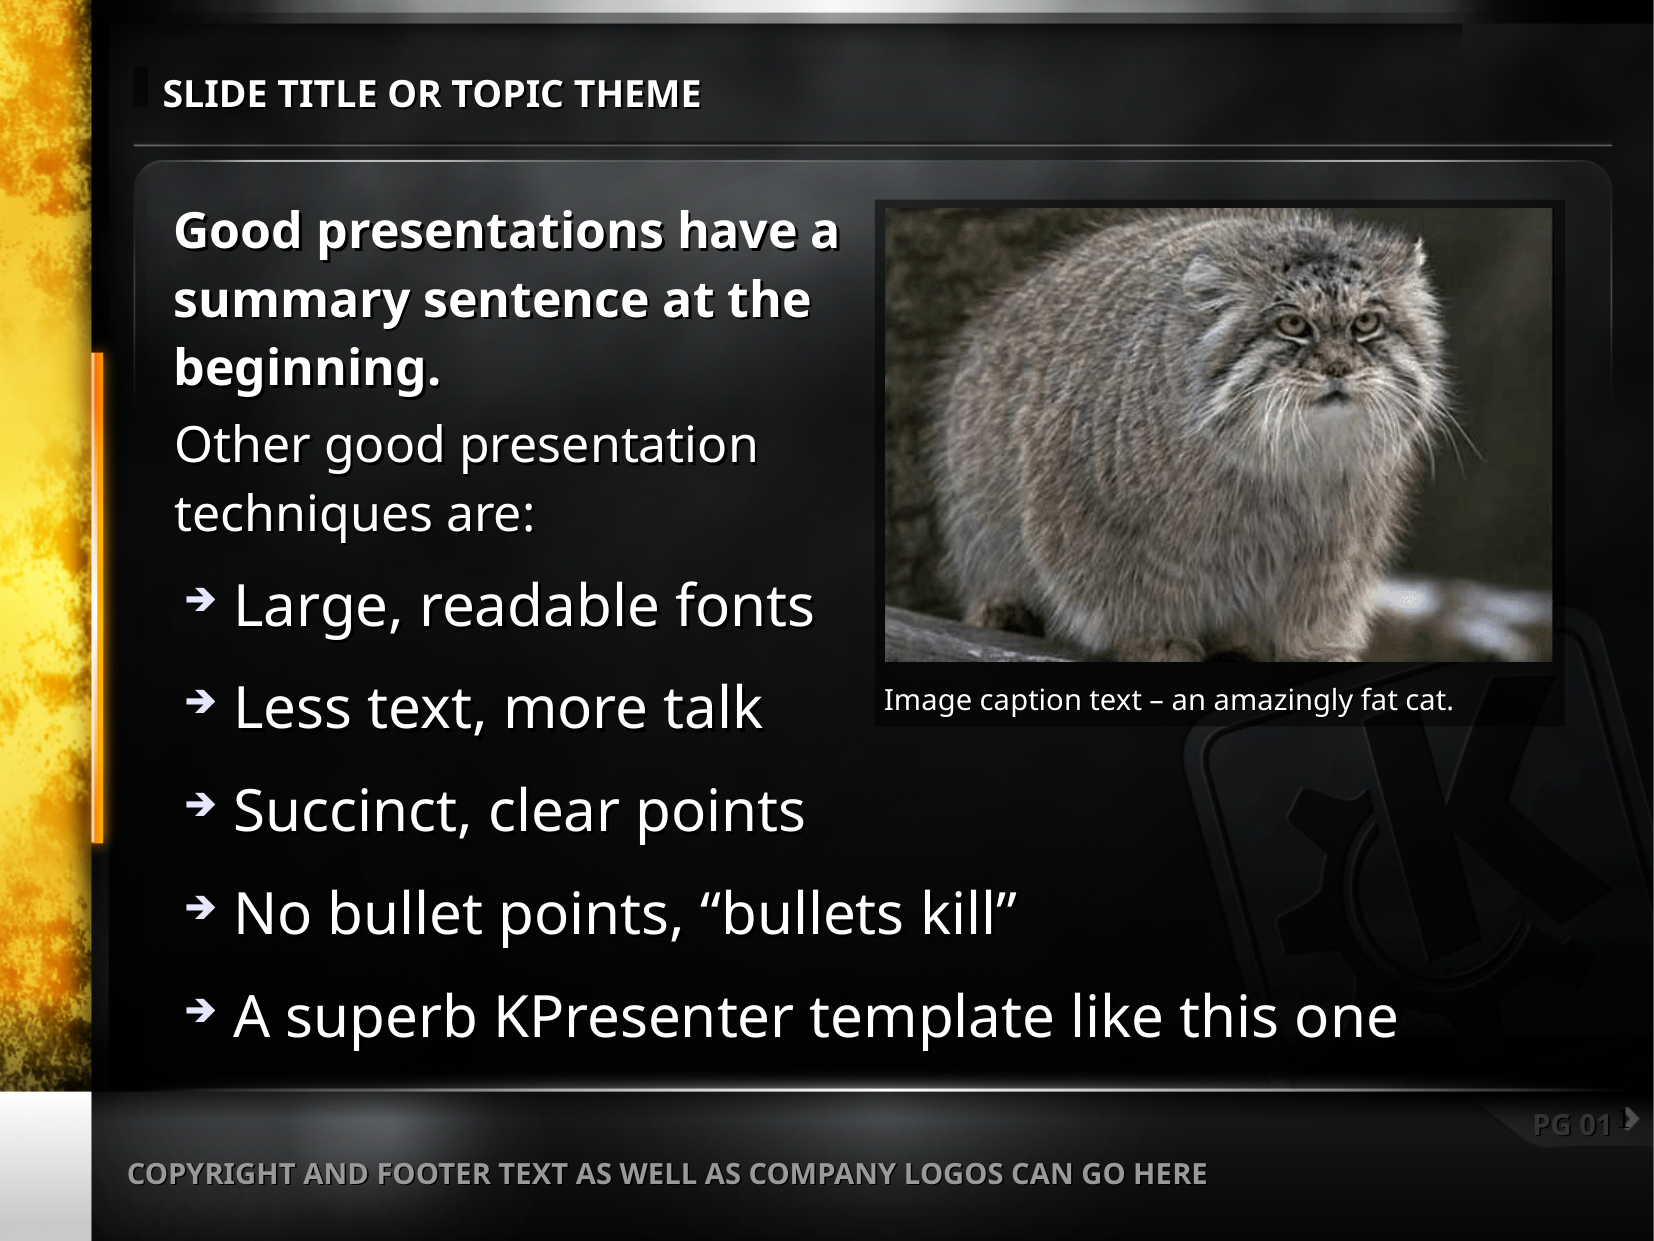

SLIDE TITLE OR TOPIC THEME
Good presentations have a summary sentence at the beginning.
Other good presentation techniques are:
 Large, readable fonts
 Less text, more talk
 Succinct, clear points
 No bullet points, “bullets kill”
 A superb KPresenter template like this one
Image caption text – an amazingly fat cat.
PG 01
1
COPYRIGHT AND FOOTER TEXT AS WELL AS COMPANY LOGOS CAN GO HERE